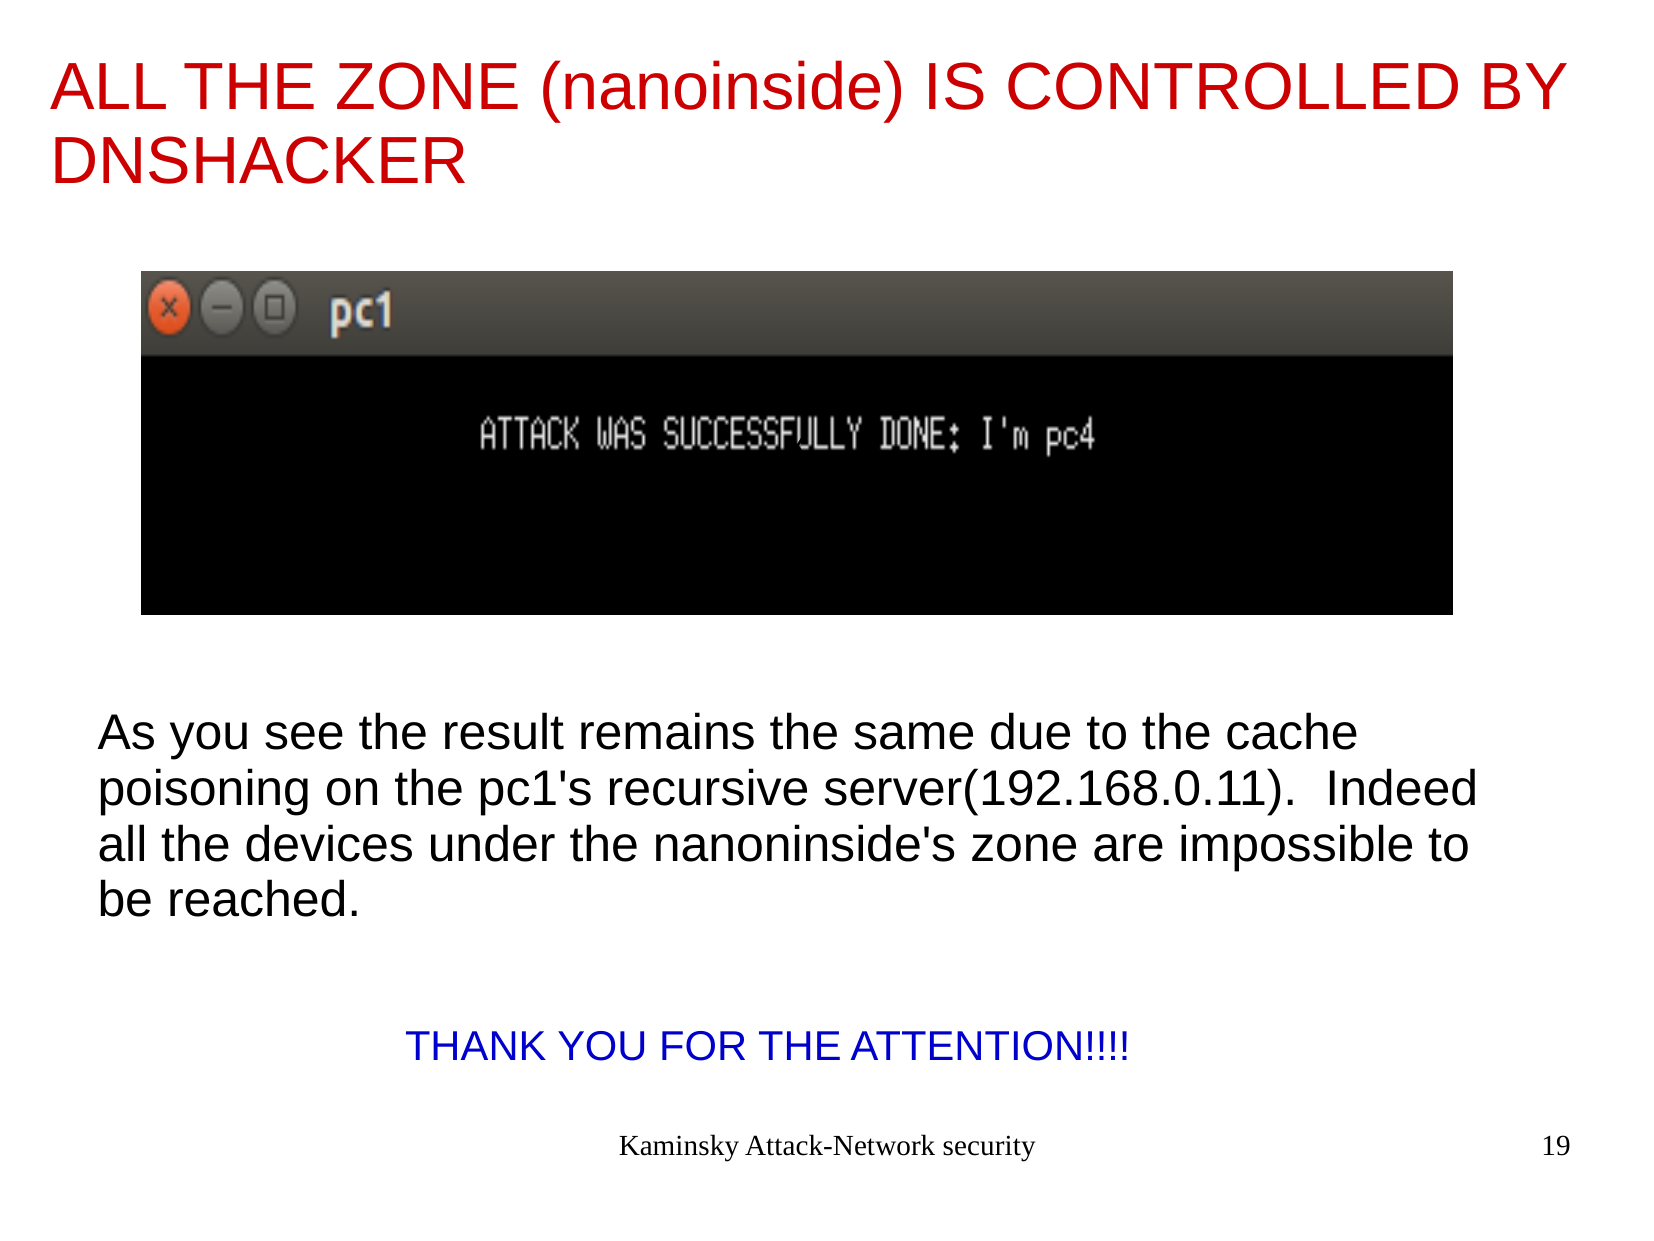

ALL THE ZONE (nanoinside) IS CONTROLLED BY DNSHACKER
x
As you see the result remains the same due to the cache poisoning on the pc1's recursive server(192.168.0.11). Indeed all the devices under the nanoninside's zone are impossible to be reached.
THANK YOU FOR THE ATTENTION!!!!
Kaminsky Attack-Network security
19